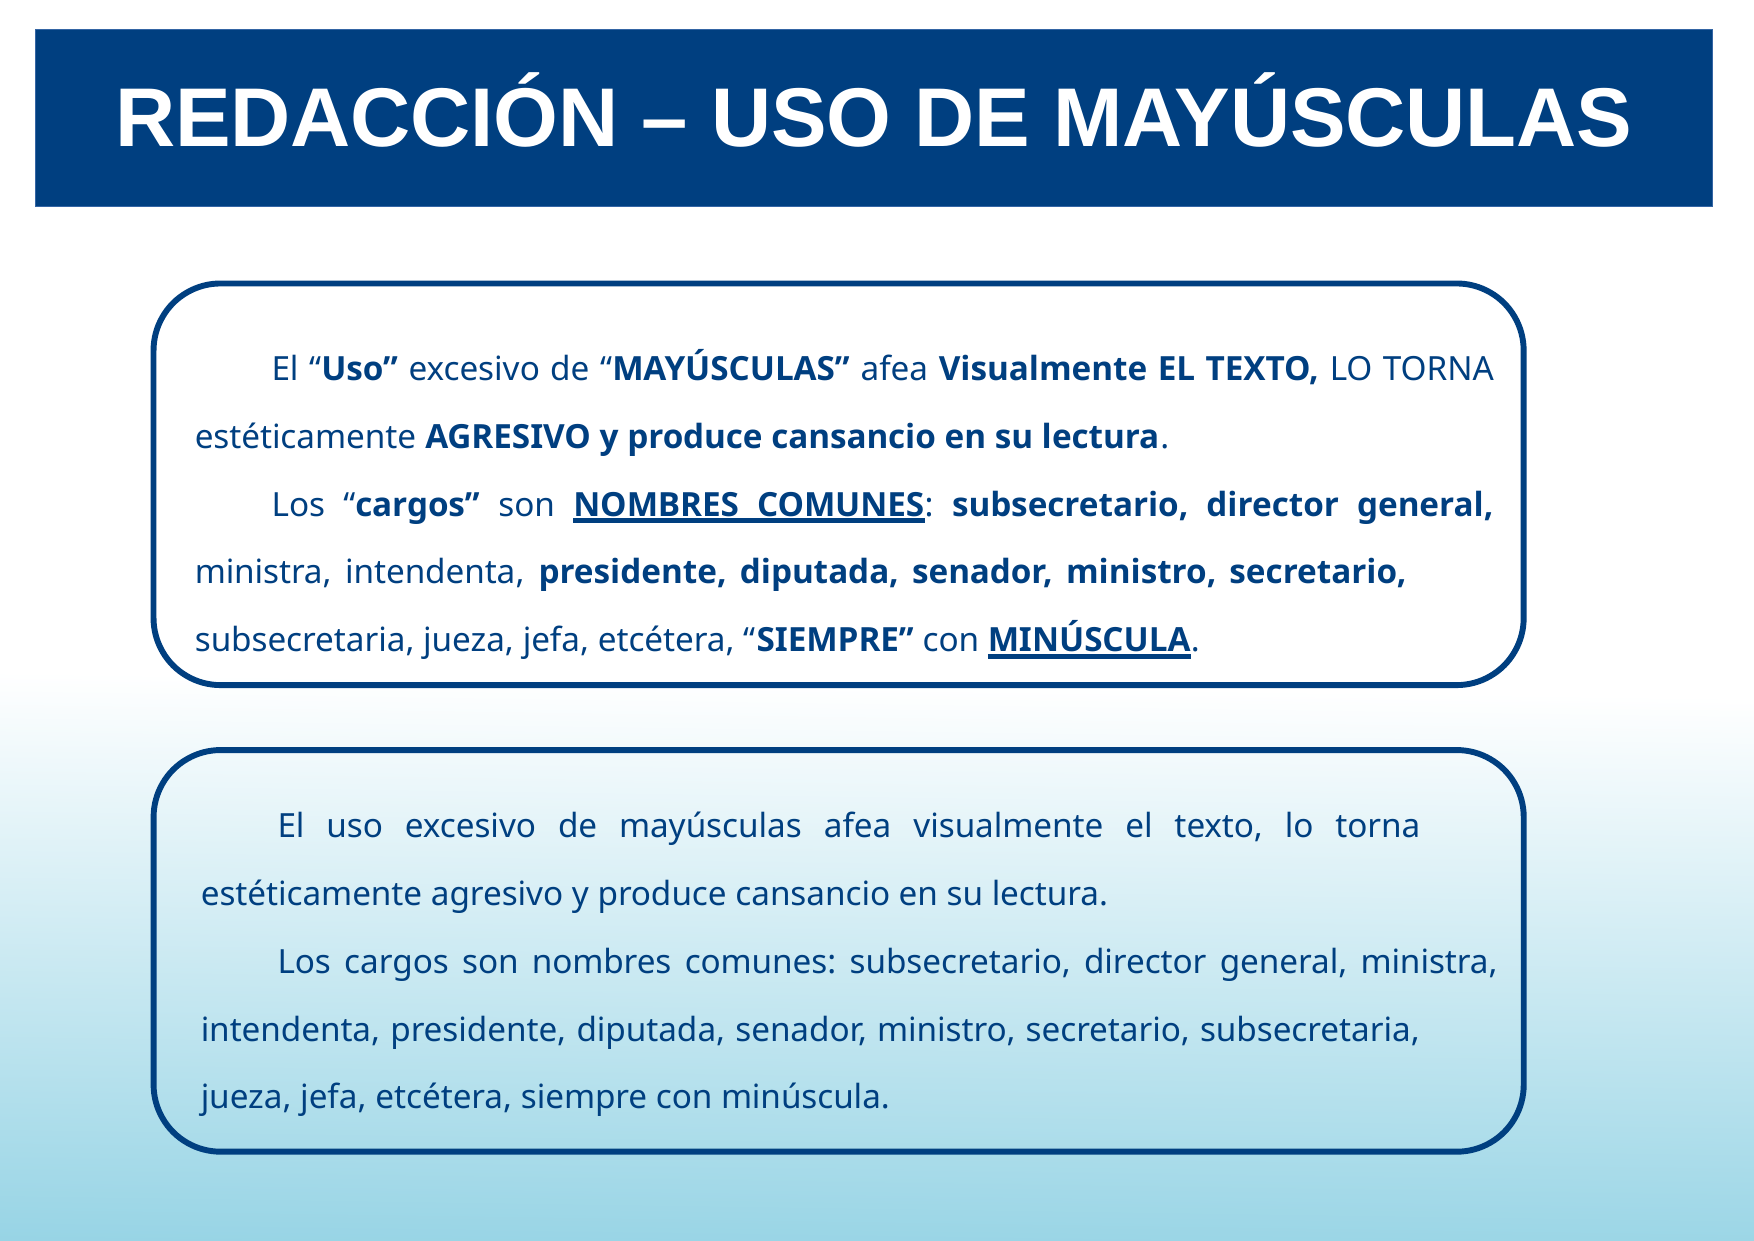

REDACCIÓN – USO DE MAYÚSCULAS
El “Uso” excesivo de “MAYÚSCULAS” afea Visualmente EL TEXTO, LO TORNA estéticamente AGRESIVO y produce cansancio en su lectura.
Los “cargos” son NOMBRES COMUNES: subsecretario, director general, ministra, intendenta, presidente, diputada, senador, ministro, secretario, subsecretaria, jueza, jefa, etcétera, “SIEMPRE” con MINÚSCULA.
El uso excesivo de mayúsculas afea visualmente el texto, lo torna estéticamente agresivo y produce cansancio en su lectura.
Los cargos son nombres comunes: subsecretario, director general, ministra, intendenta, presidente, diputada, senador, ministro, secretario, subsecretaria, jueza, jefa, etcétera, siempre con minúscula.